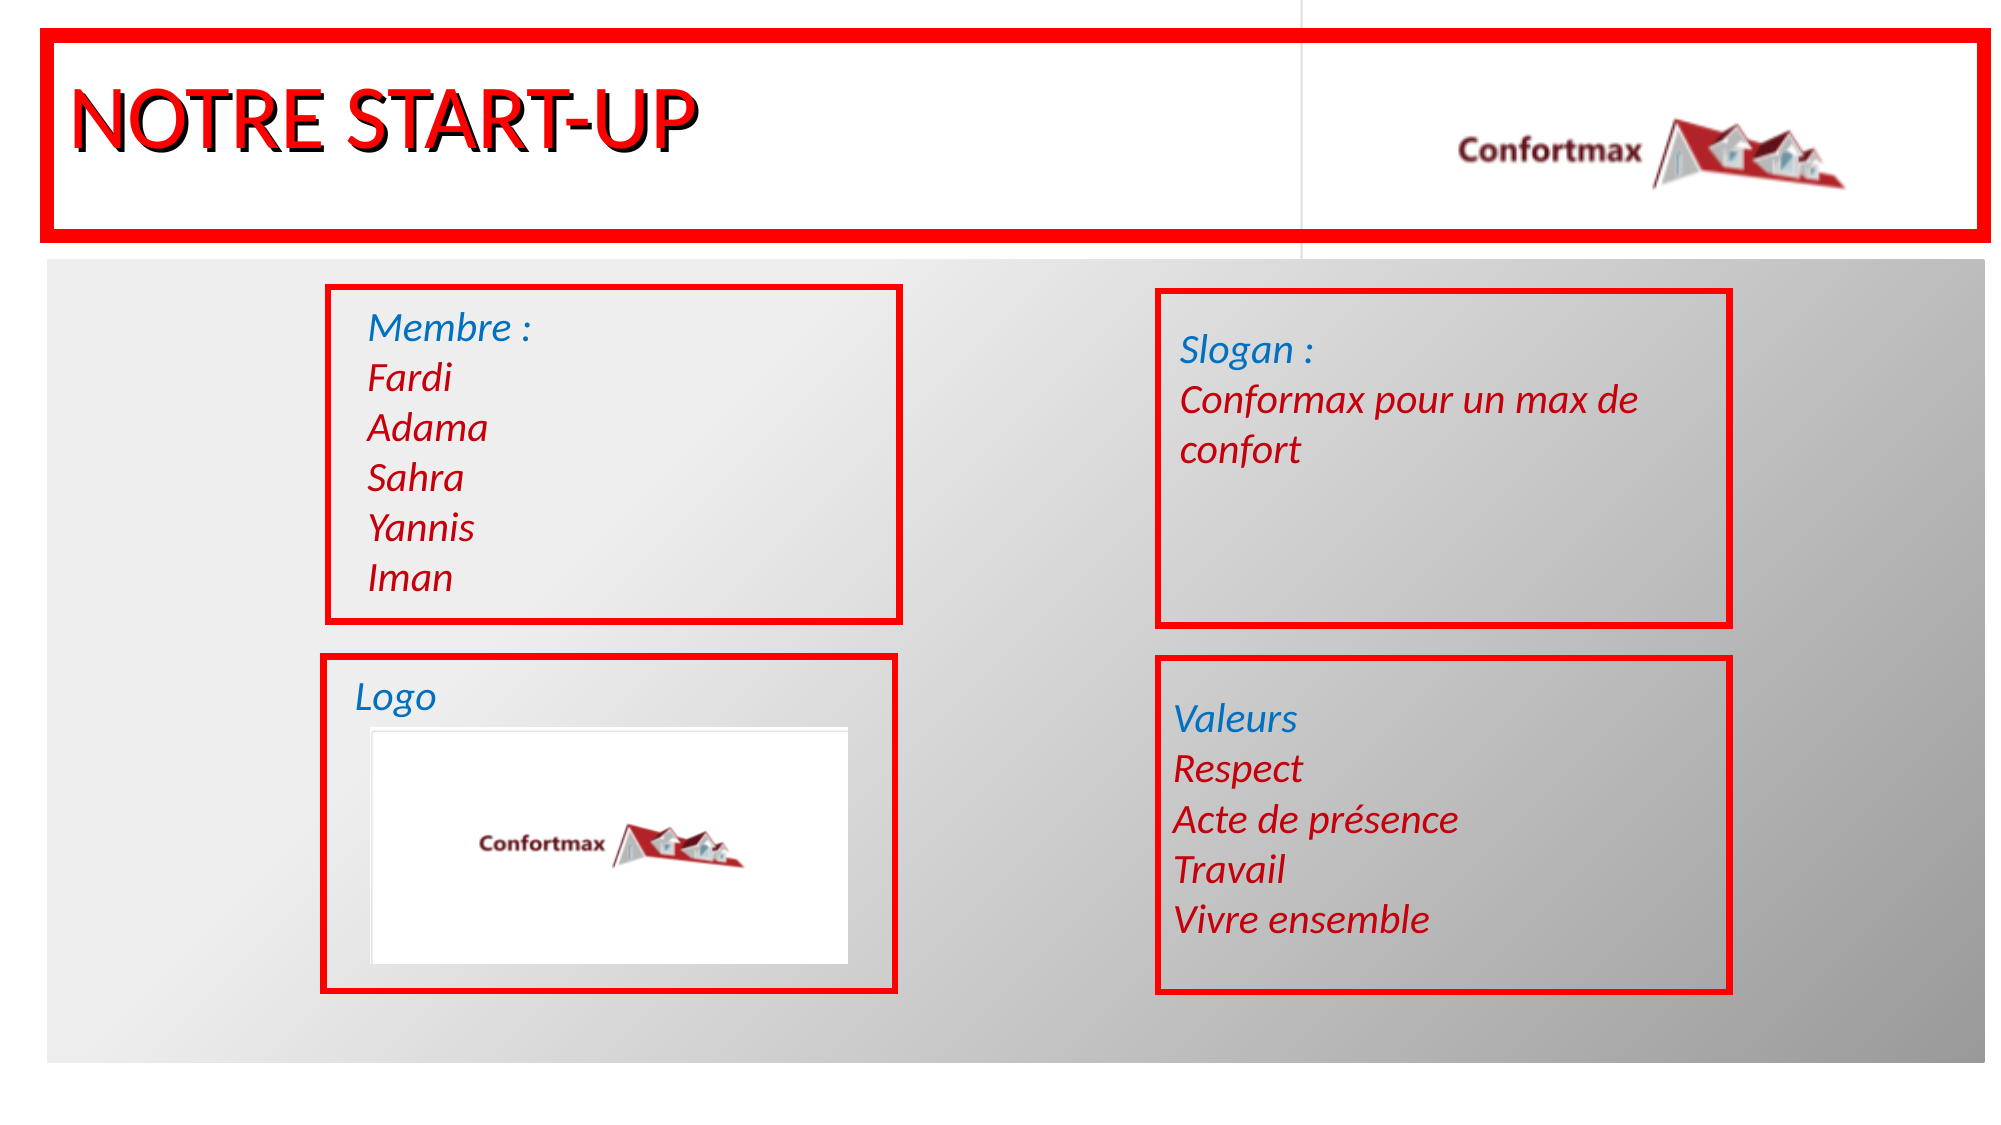

NOTRE START-UP
Membre :
Fardi
Adama
Sahra
Yannis
Iman
Slogan :
Conformax pour un max de confort
Logo
Valeurs
Respect
Acte de présence
Travail
Vivre ensemble